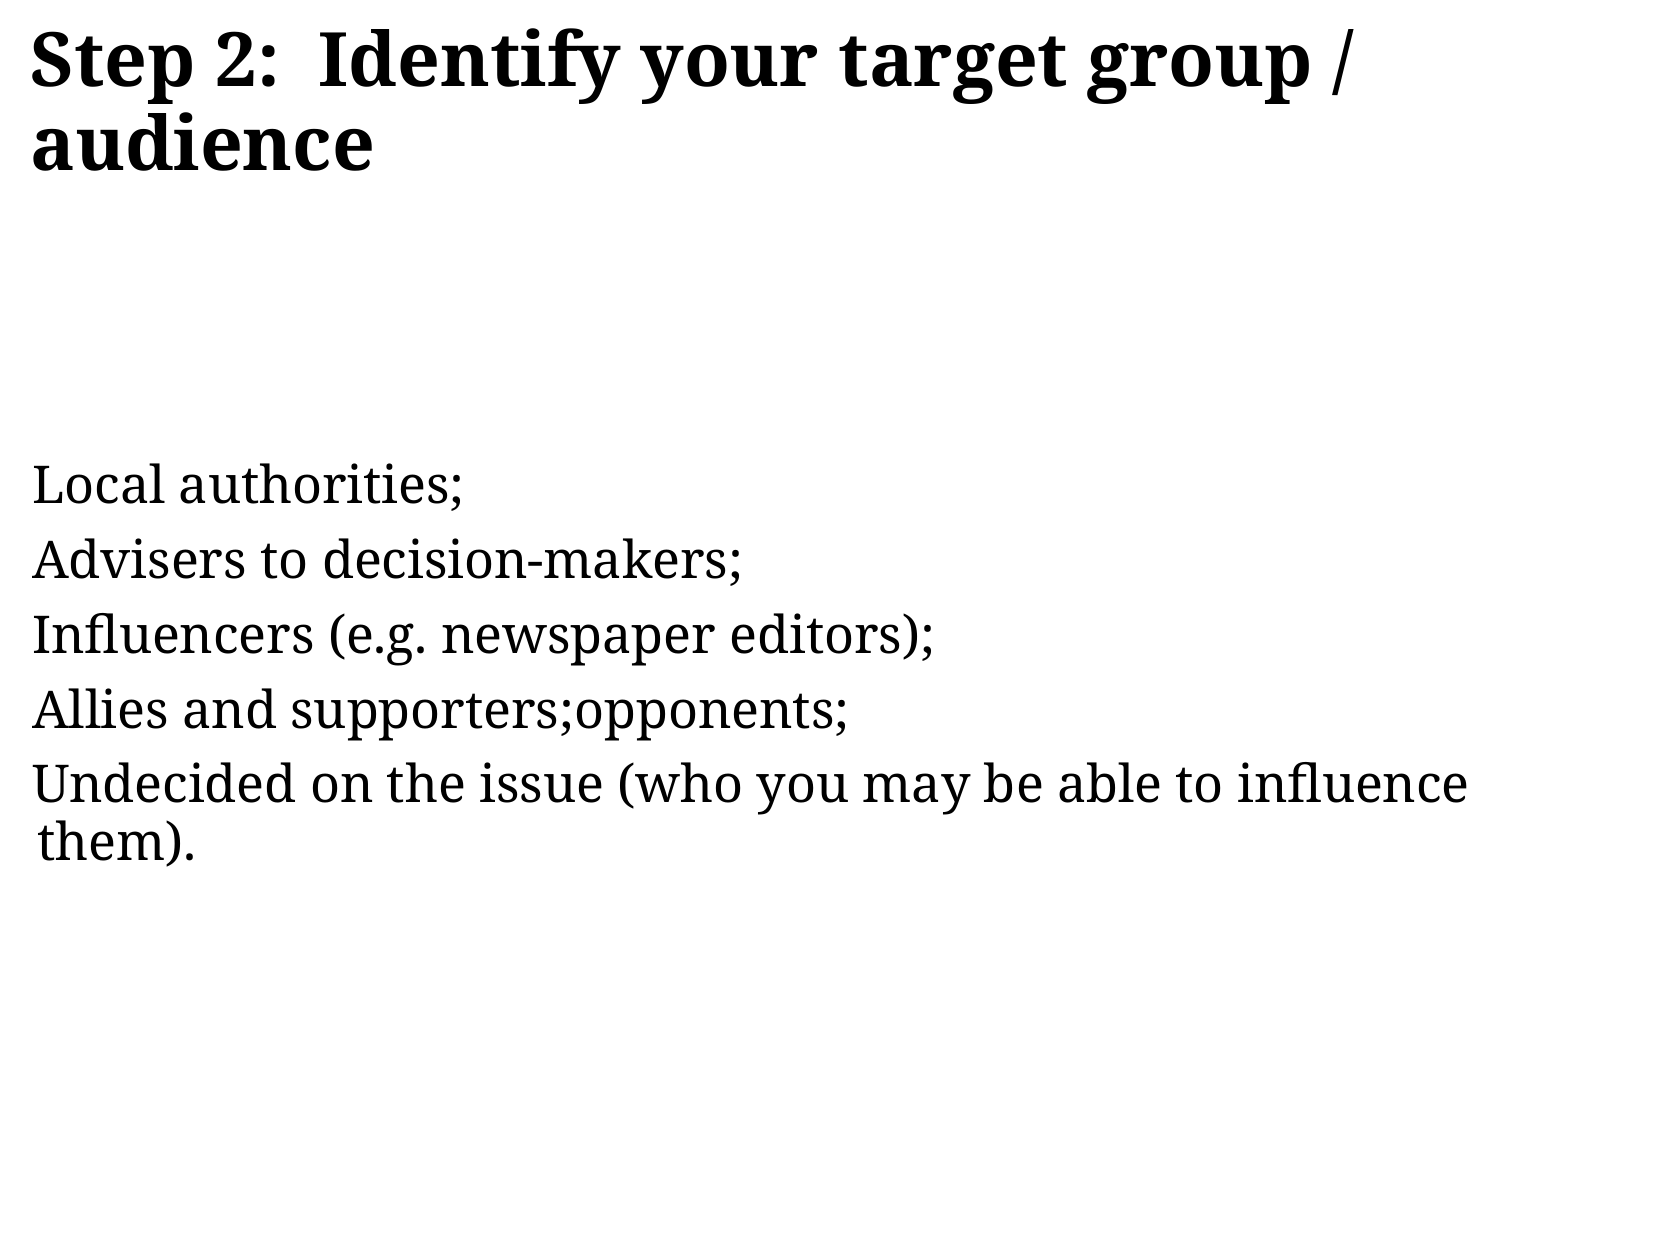

# Step 2: Identify your target group / audience
Local authorities;
Advisers to decision-makers;
Influencers (e.g. newspaper editors);
Allies and supporters;opponents;
Undecided on the issue (who you may be able to influence them).